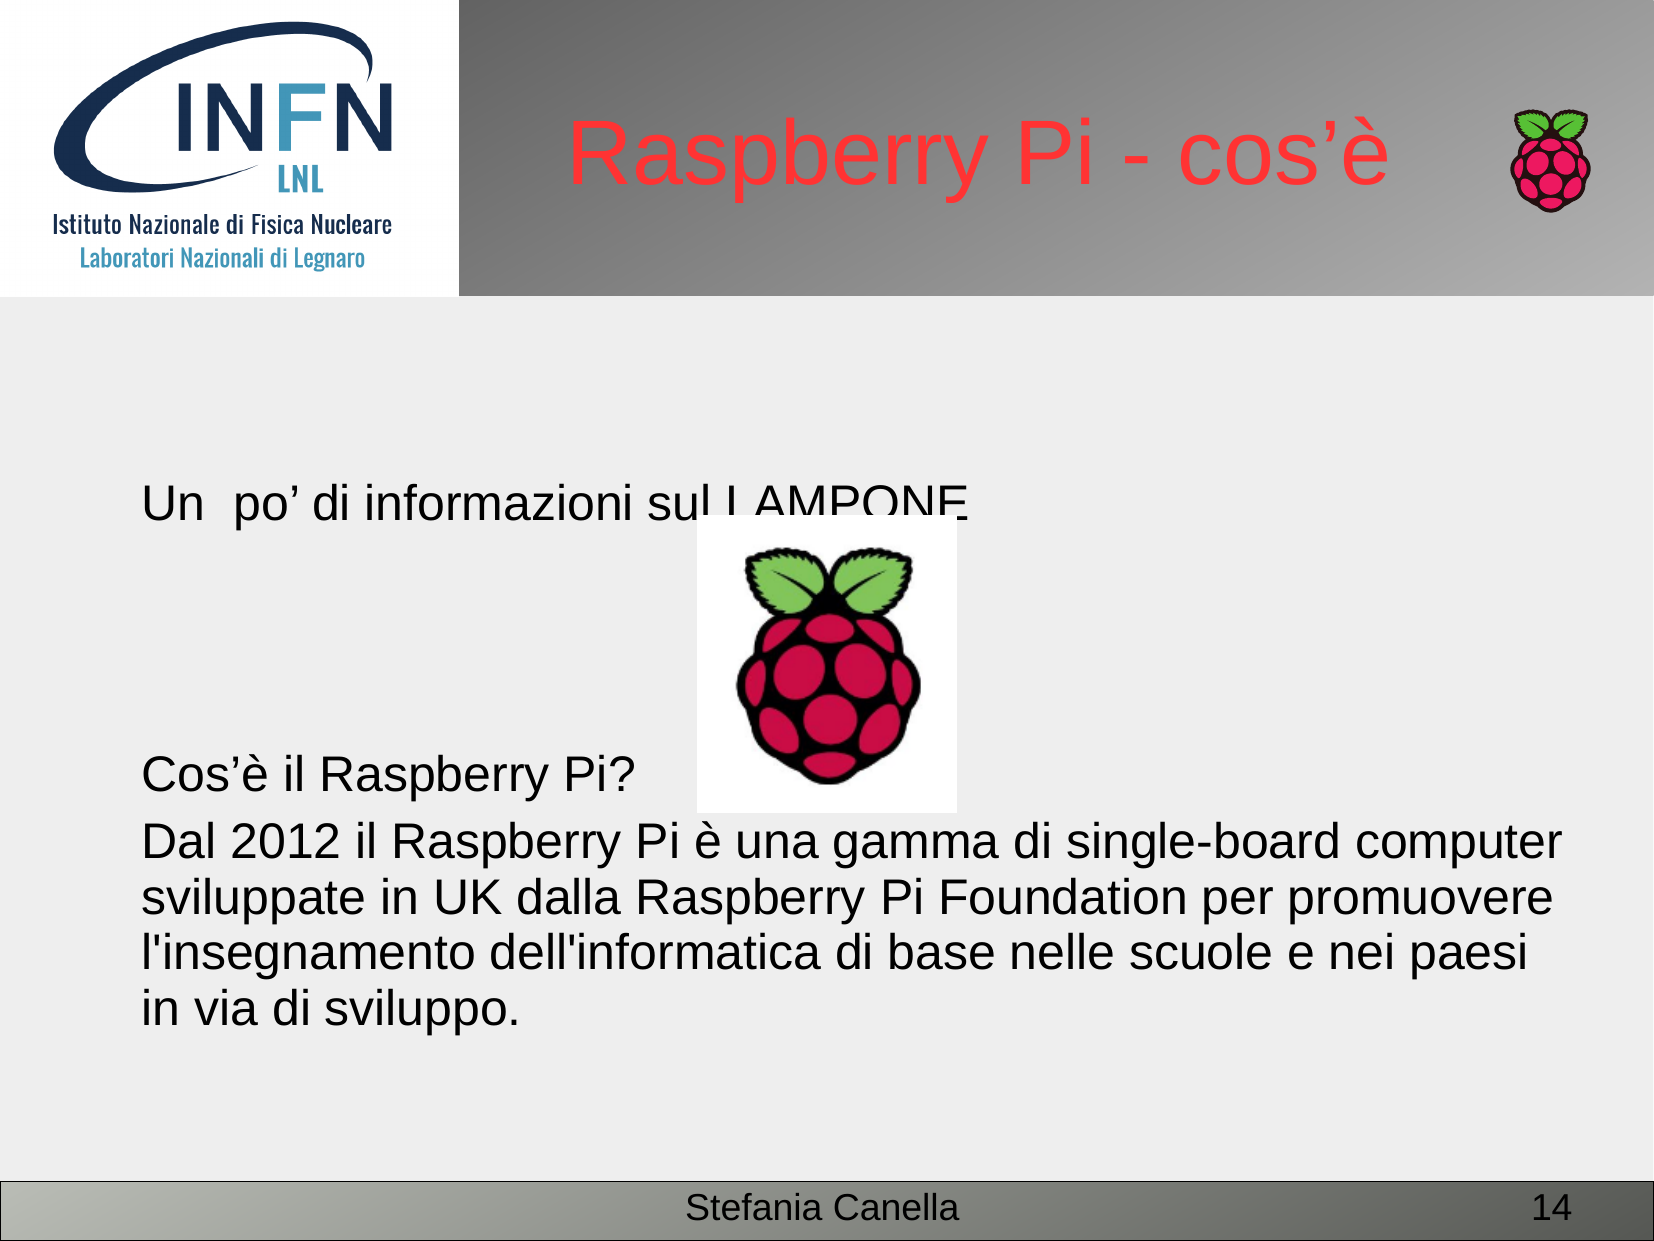

# Raspberry Pi - cos’è
Un po’ di informazioni sul LAMPONE
Cos’è il Raspberry Pi?
Dal 2012 il Raspberry Pi è una gamma di single-board computer sviluppate in UK dalla Raspberry Pi Foundation per promuovere l'insegnamento dell'informatica di base nelle scuole e nei paesi in via di sviluppo.
Stefania Canella